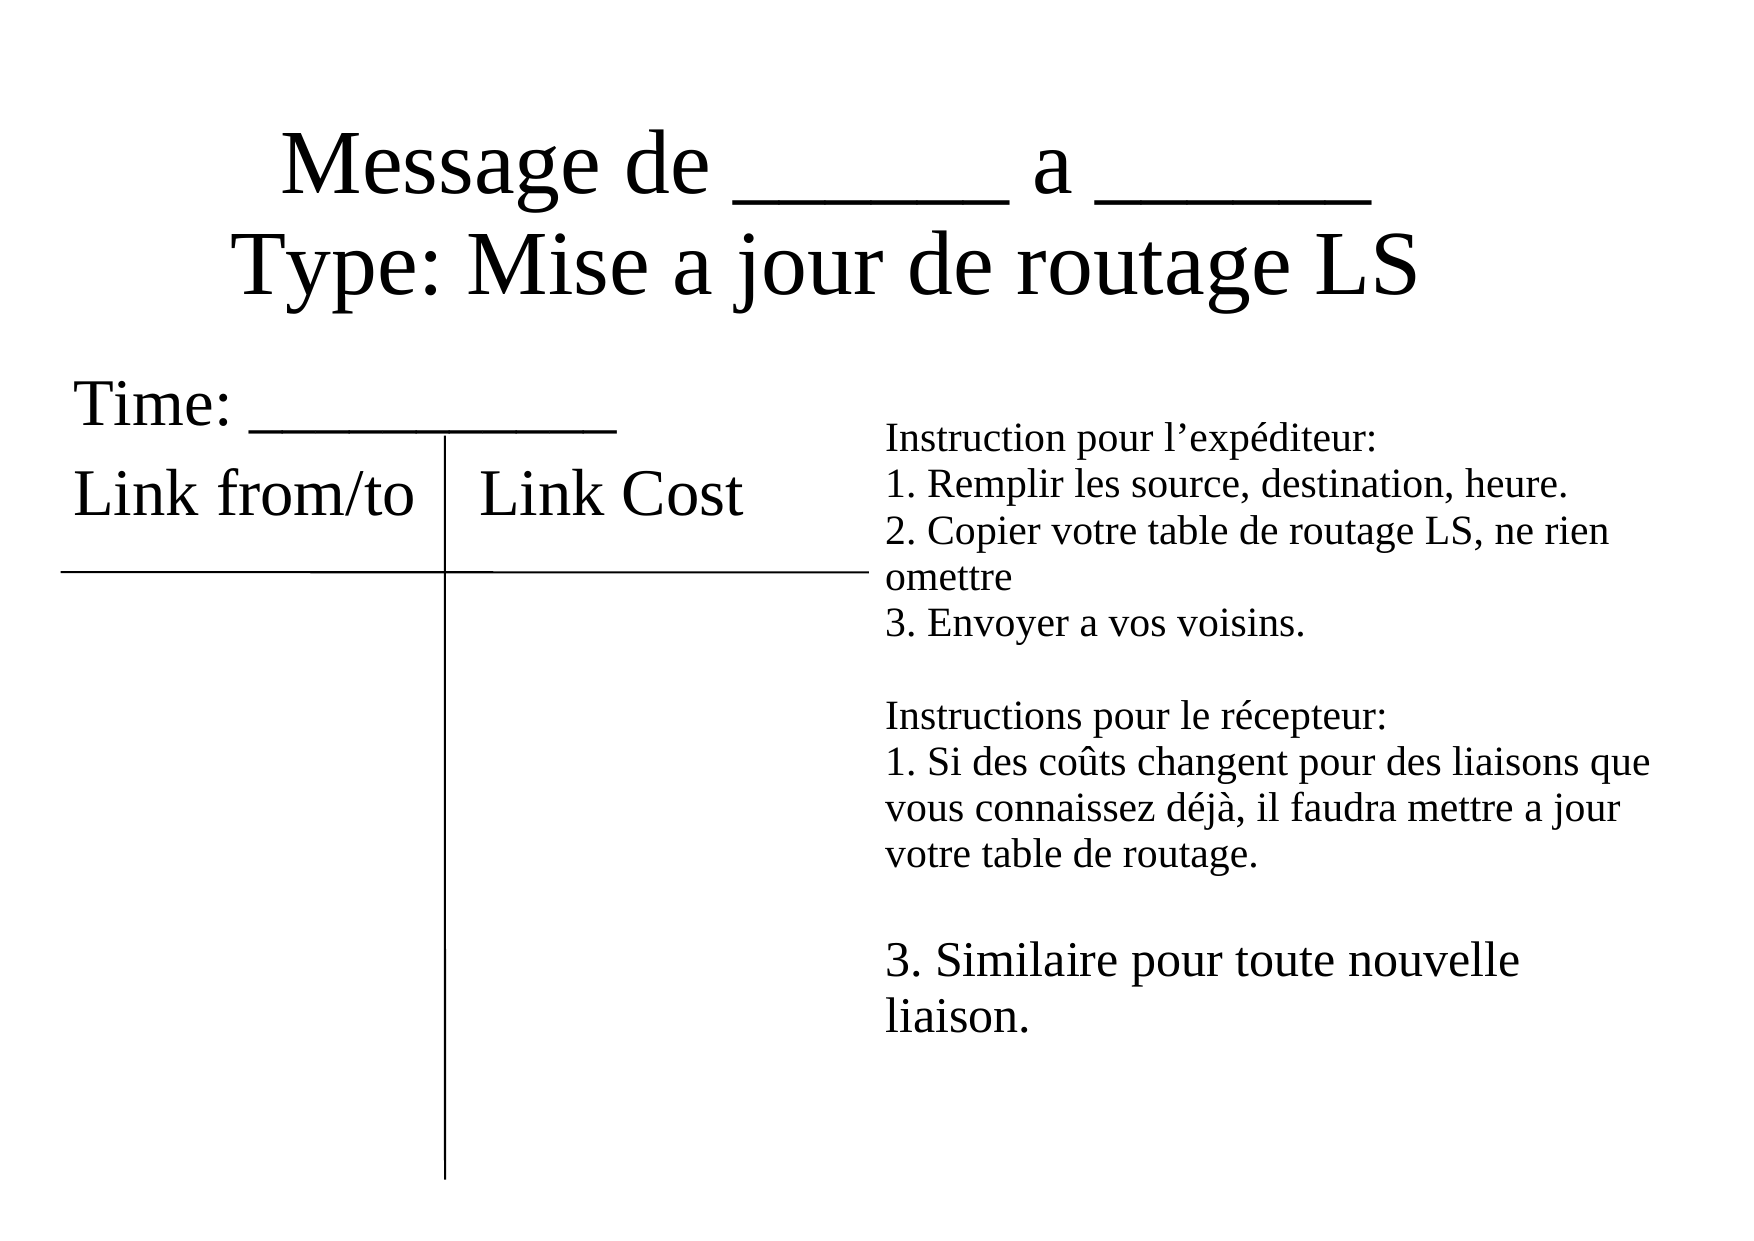

# Message de ______ a ______ Type: Mise a jour de routage LS
Time: ___________
Link from/to	 Link Cost
Instruction pour l’expéditeur:
1. Remplir les source, destination, heure.
2. Copier votre table de routage LS, ne rien omettre
3. Envoyer a vos voisins.
Instructions pour le récepteur:
1. Si des coûts changent pour des liaisons que vous connaissez déjà, il faudra mettre a jour votre table de routage.
3. Similaire pour toute nouvelle liaison.